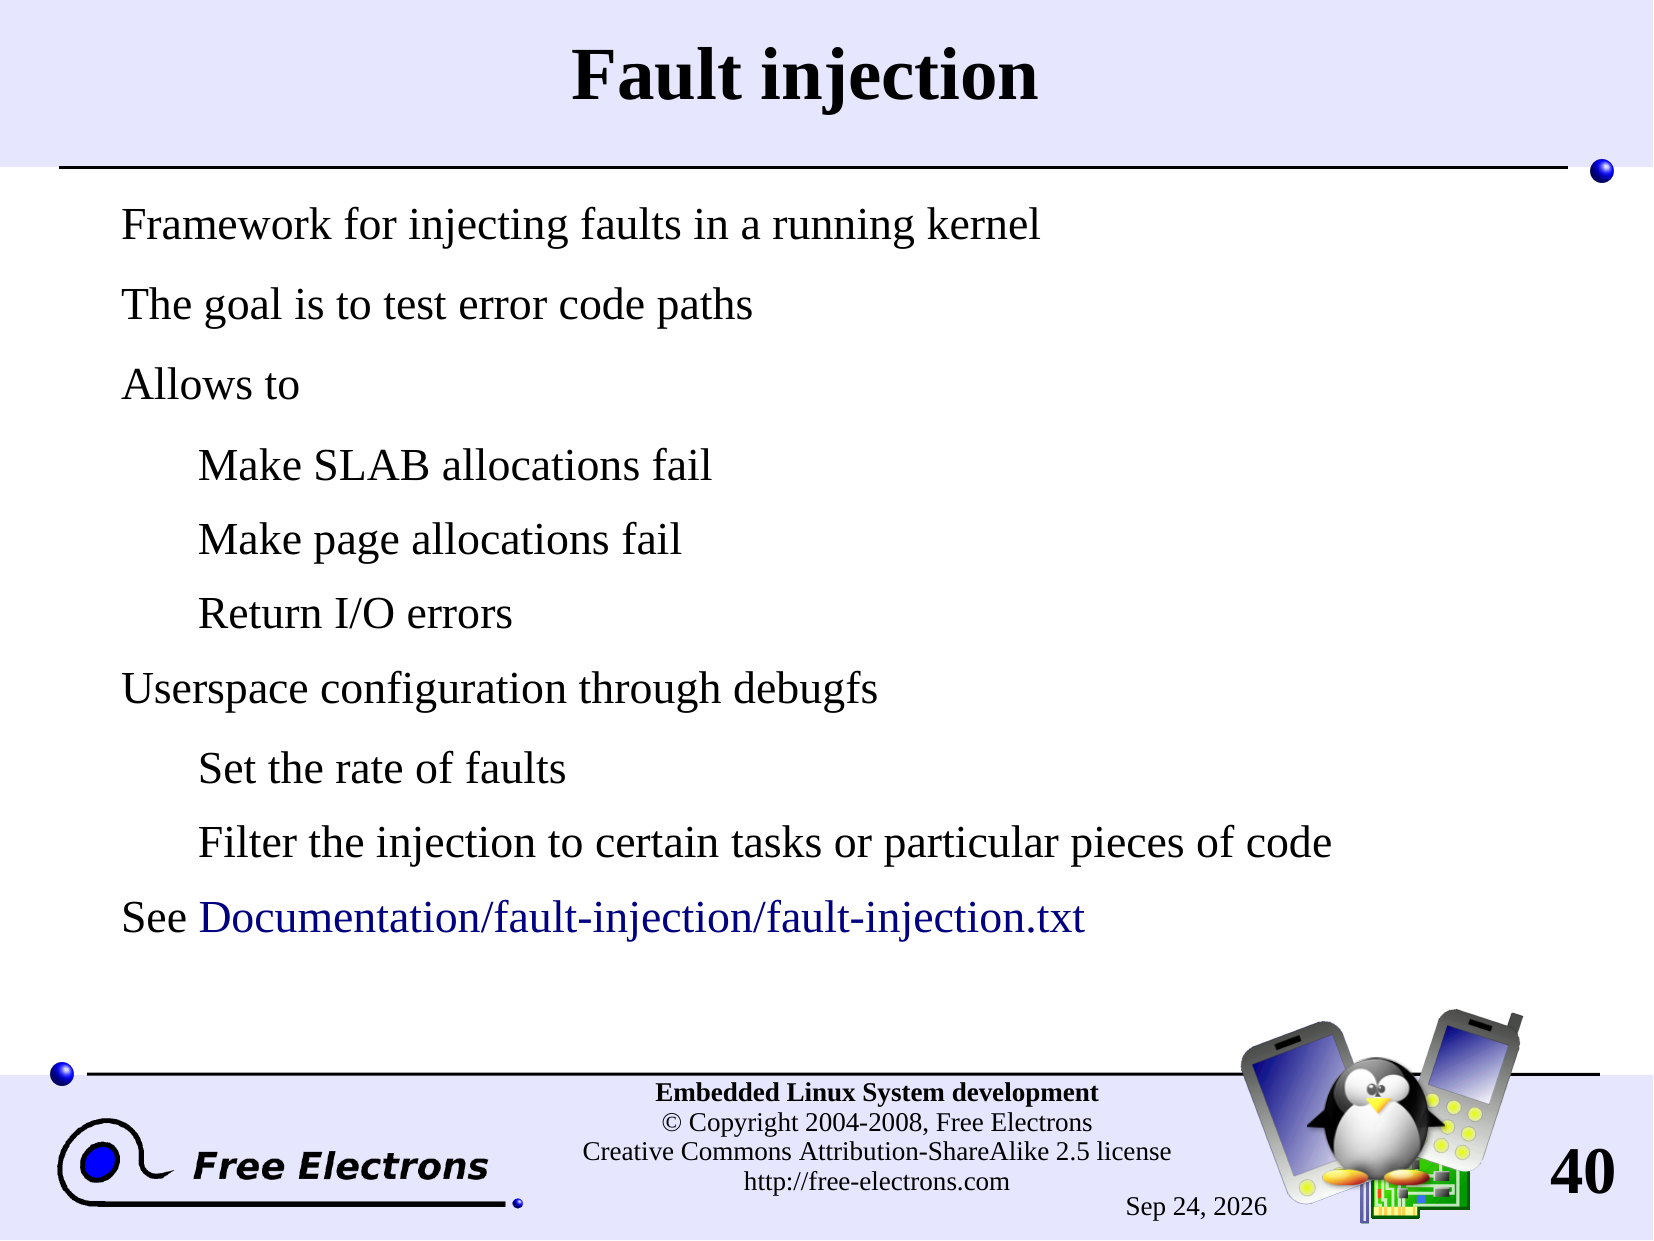

# Fault injection
Framework for injecting faults in a running kernel
The goal is to test error code paths
Allows to
Make SLAB allocations fail
Make page allocations fail
Return I/O errors
Userspace configuration through debugfs
Set the rate of faults
Filter the injection to certain tasks or particular pieces of code
See Documentation/fault-injection/fault-injection.txt